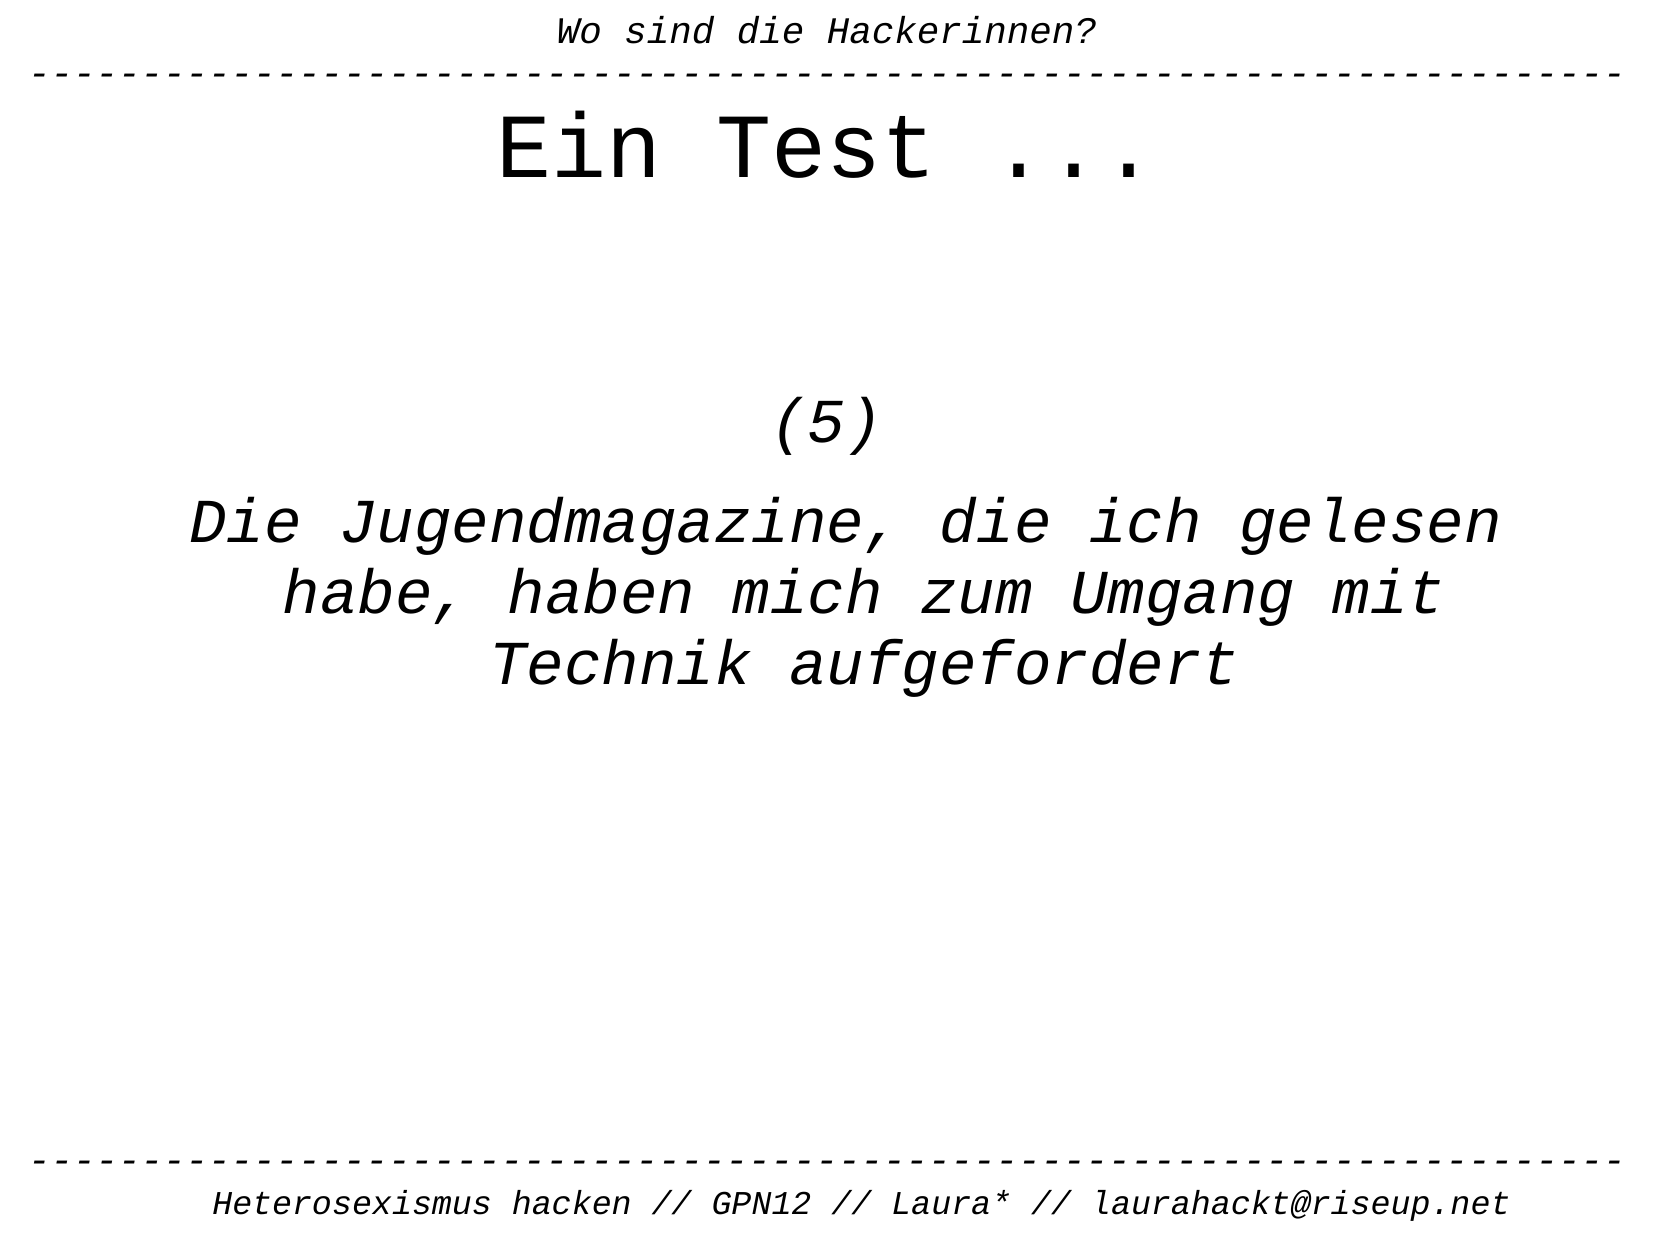

Wo sind die Hackerinnen?
-----------------------------------------------------------------------
# Ein Test ...
(5)
Die Jugendmagazine, die ich gelesen habe, haben mich zum Umgang mit Technik aufgefordert
-----------------------------------------------------------------------
Heterosexismus hacken // GPN12 // Laura* // laurahackt@riseup.net